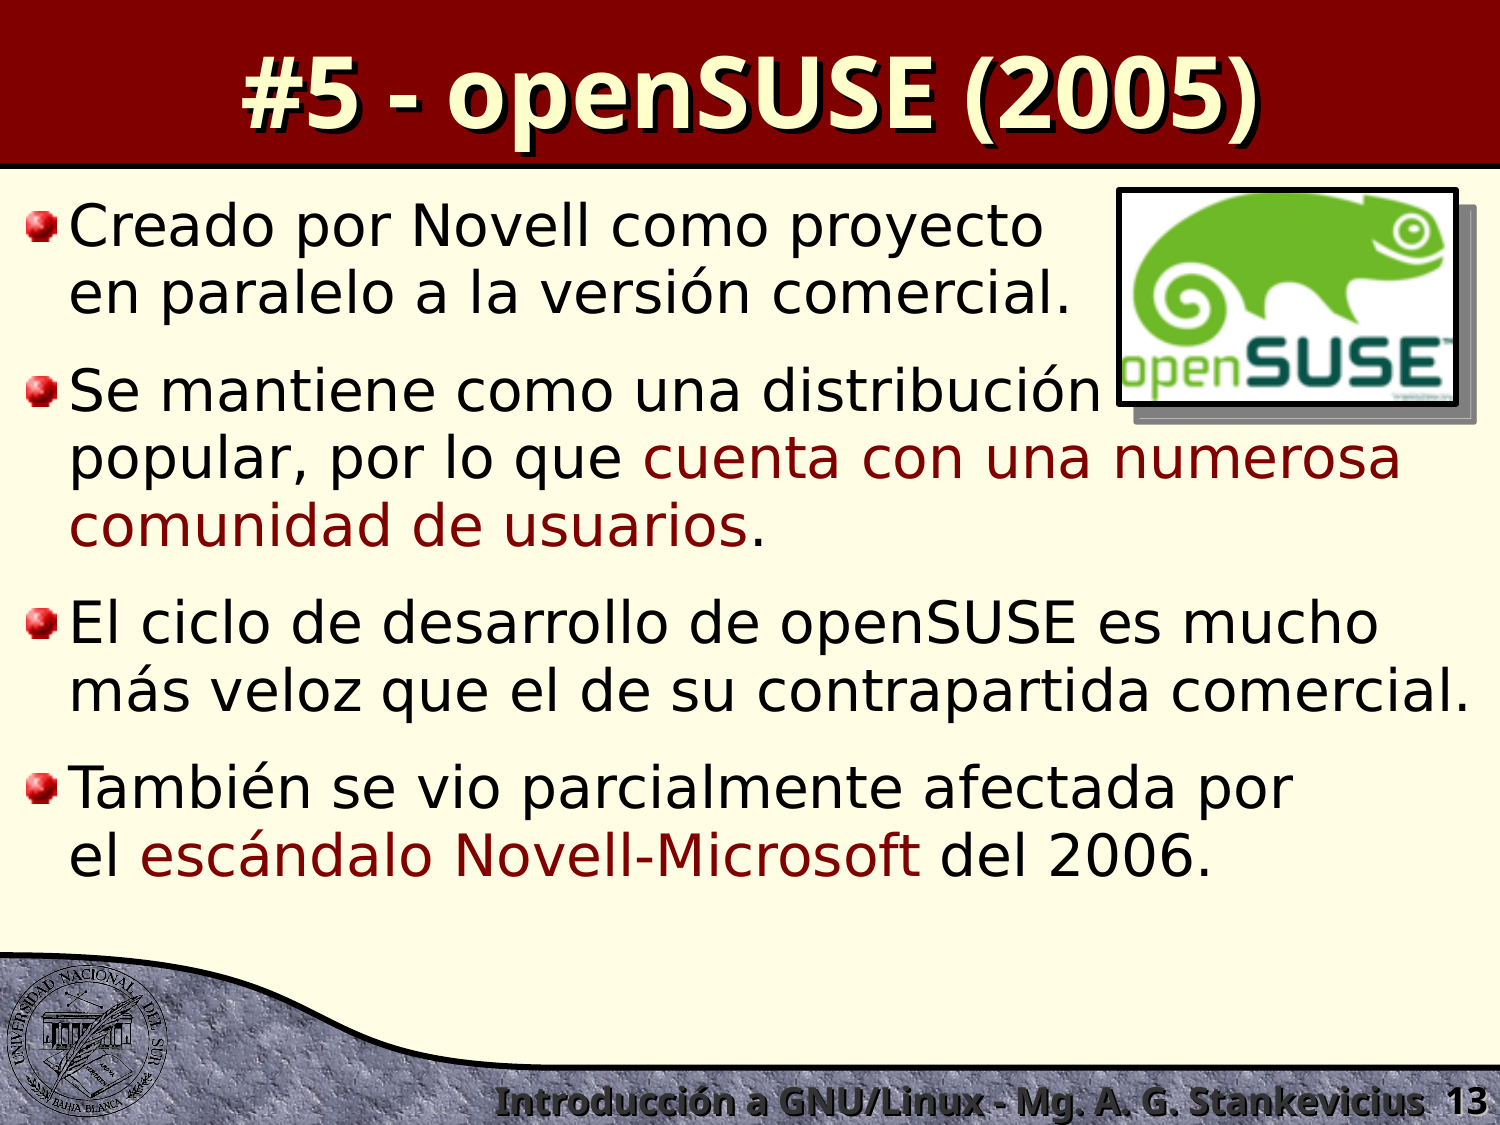

# #5 - openSUSE (2005)
Creado por Novell como proyecto
en paralelo a la versión comercial.
Se mantiene como una distribución
popular, por lo que cuenta con una numerosa comunidad de usuarios.
El ciclo de desarrollo de openSUSE es mucho más veloz que el de su contrapartida comercial.
También se vio parcialmente afectada por
el escándalo Novell-Microsoft del 2006.
13